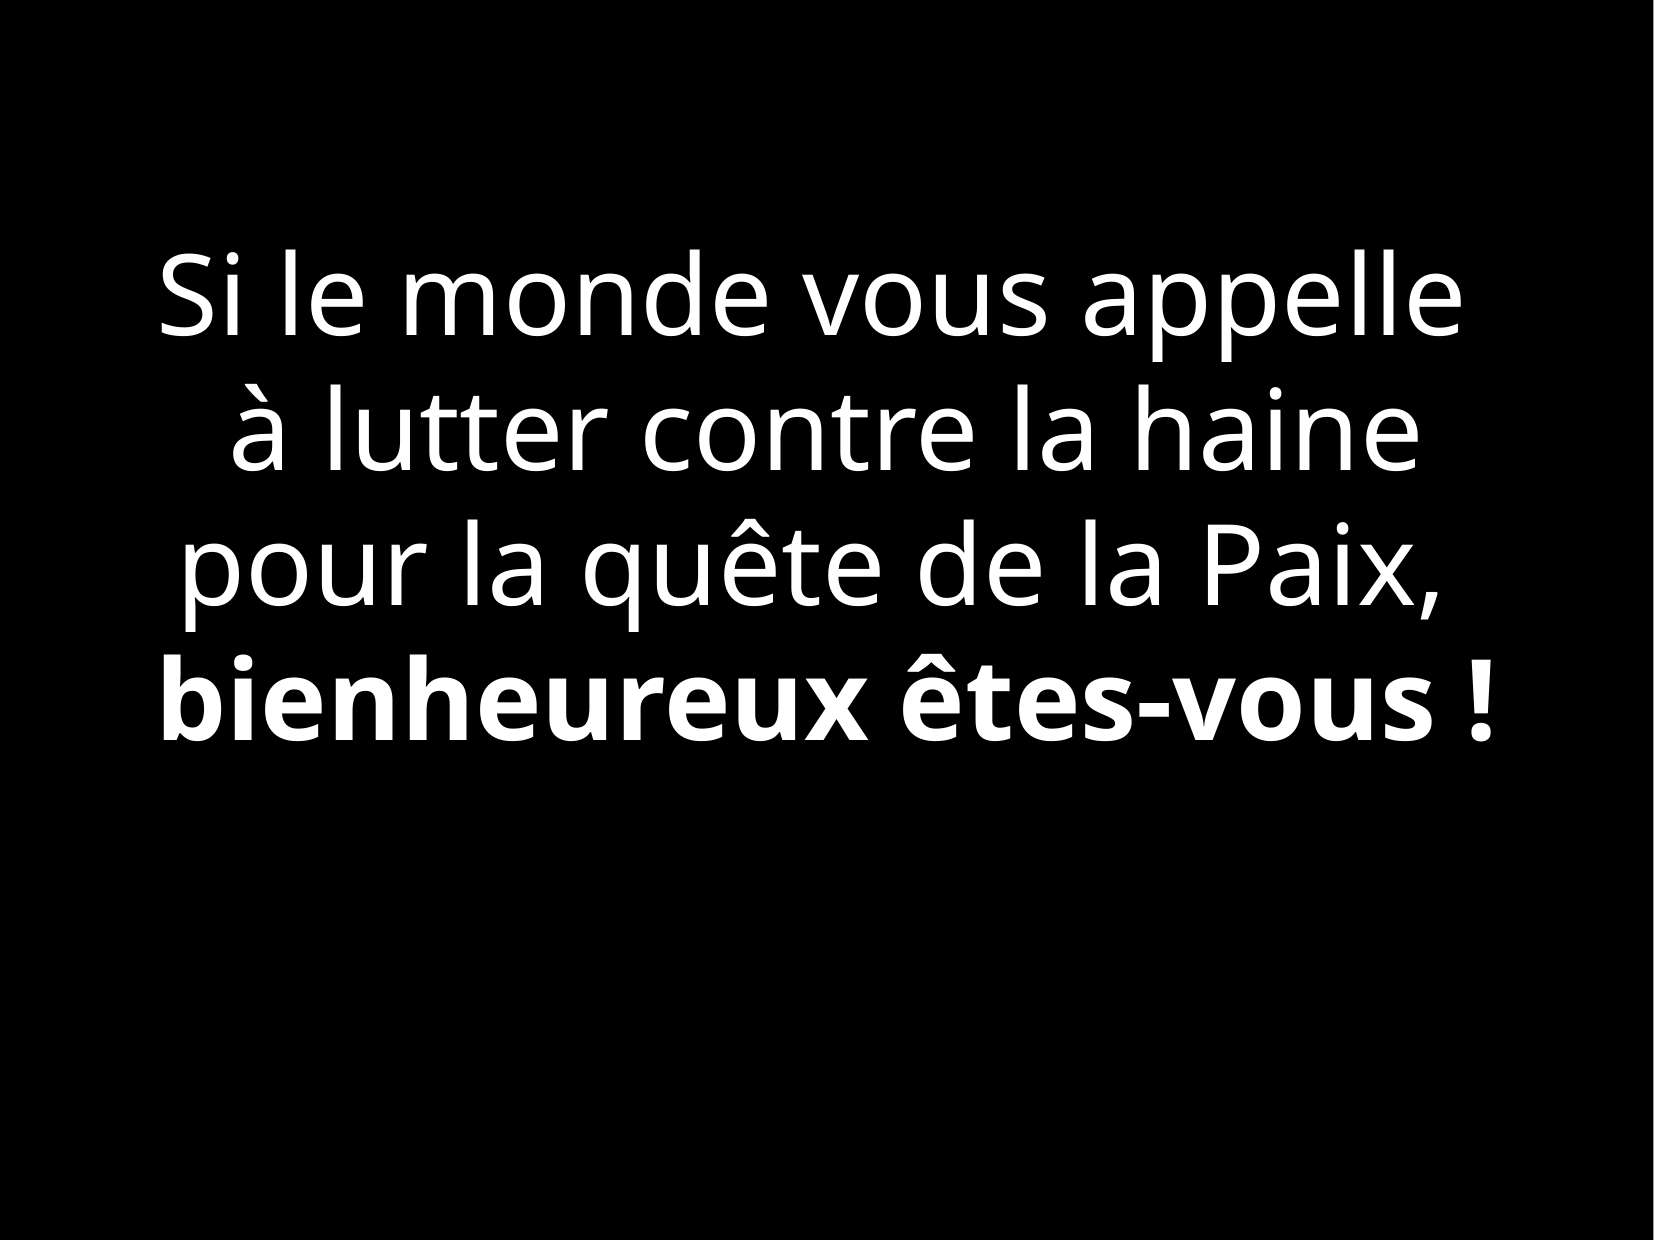

Si le monde vous appelle
à lutter contre la haine
pour la quête de la Paix, bienheureux êtes-vous !